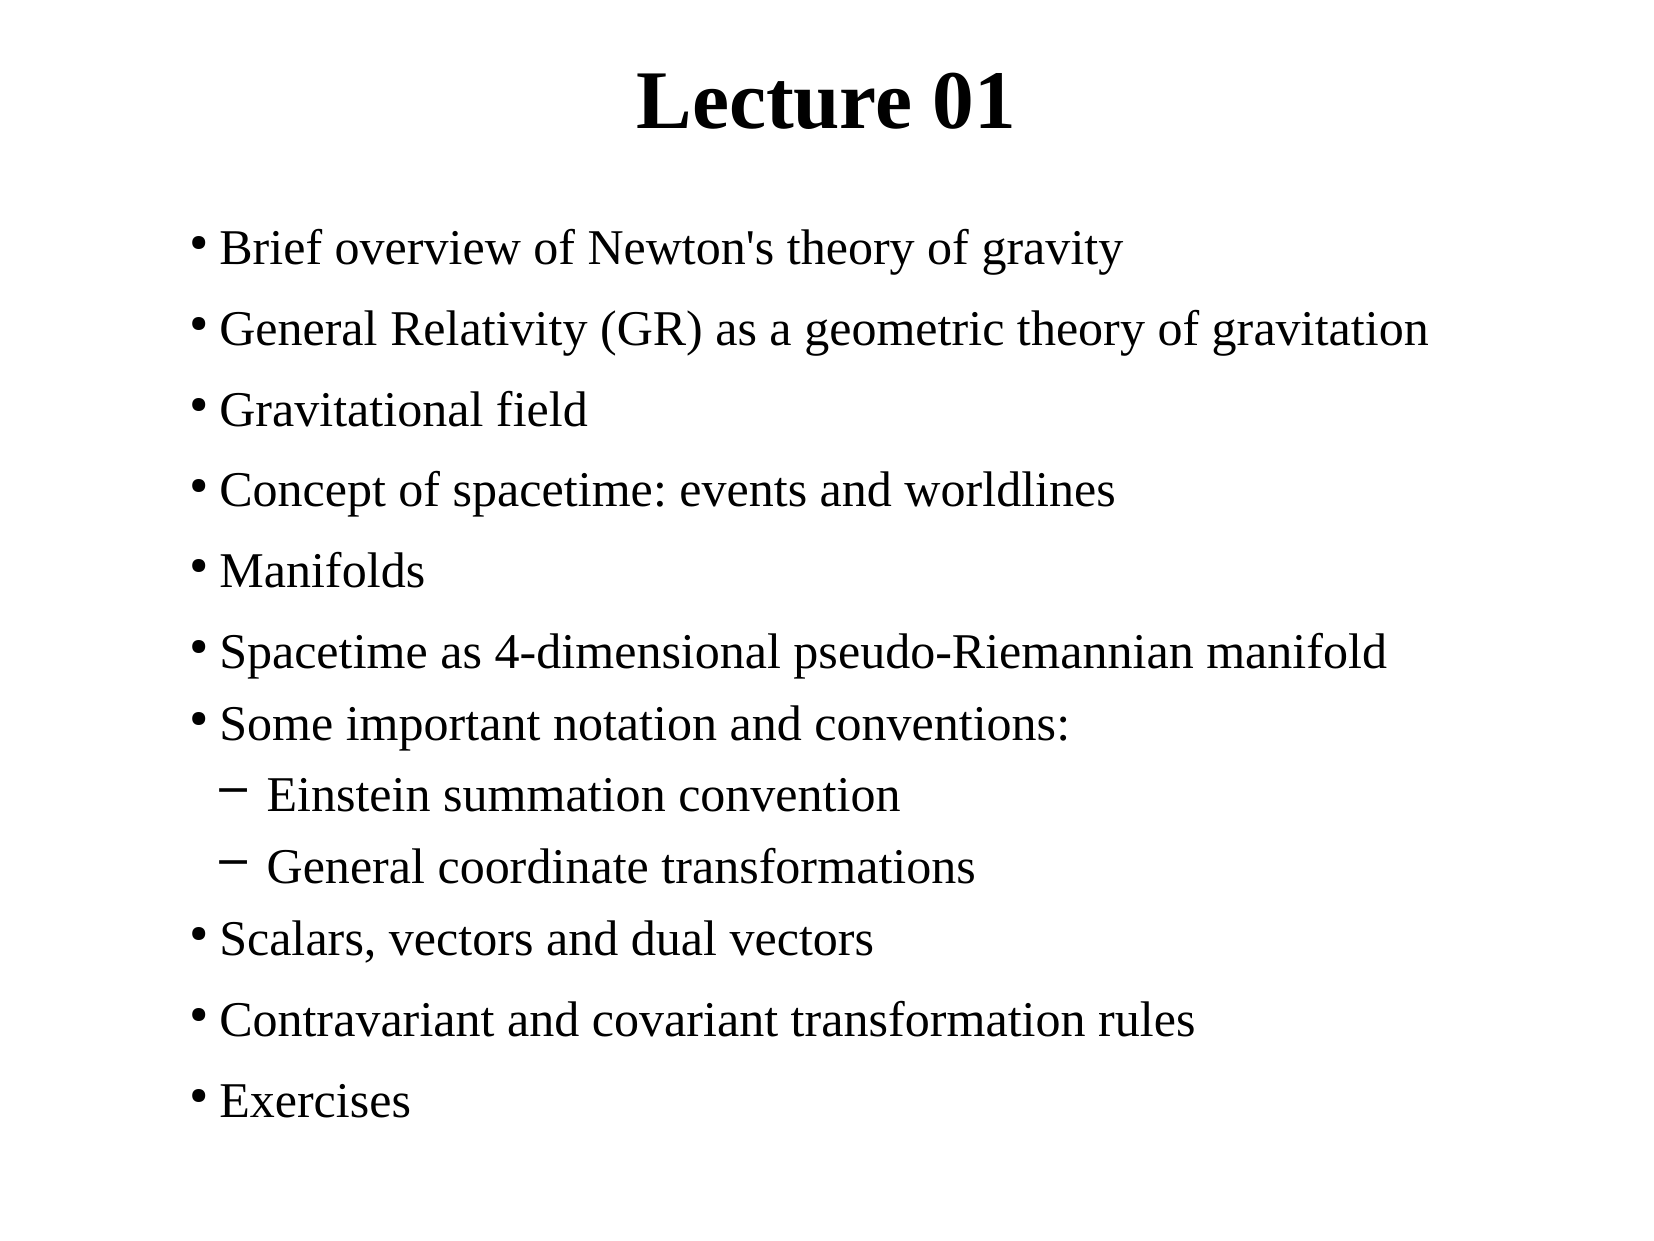

# Lecture 01
Brief overview of Newton's theory of gravity
General Relativity (GR) as a geometric theory of gravitation
Gravitational field
Concept of spacetime: events and worldlines
Manifolds
Spacetime as 4-dimensional pseudo-Riemannian manifold
Some important notation and conventions:
Einstein summation convention
General coordinate transformations
Scalars, vectors and dual vectors
Contravariant and covariant transformation rules
Exercises